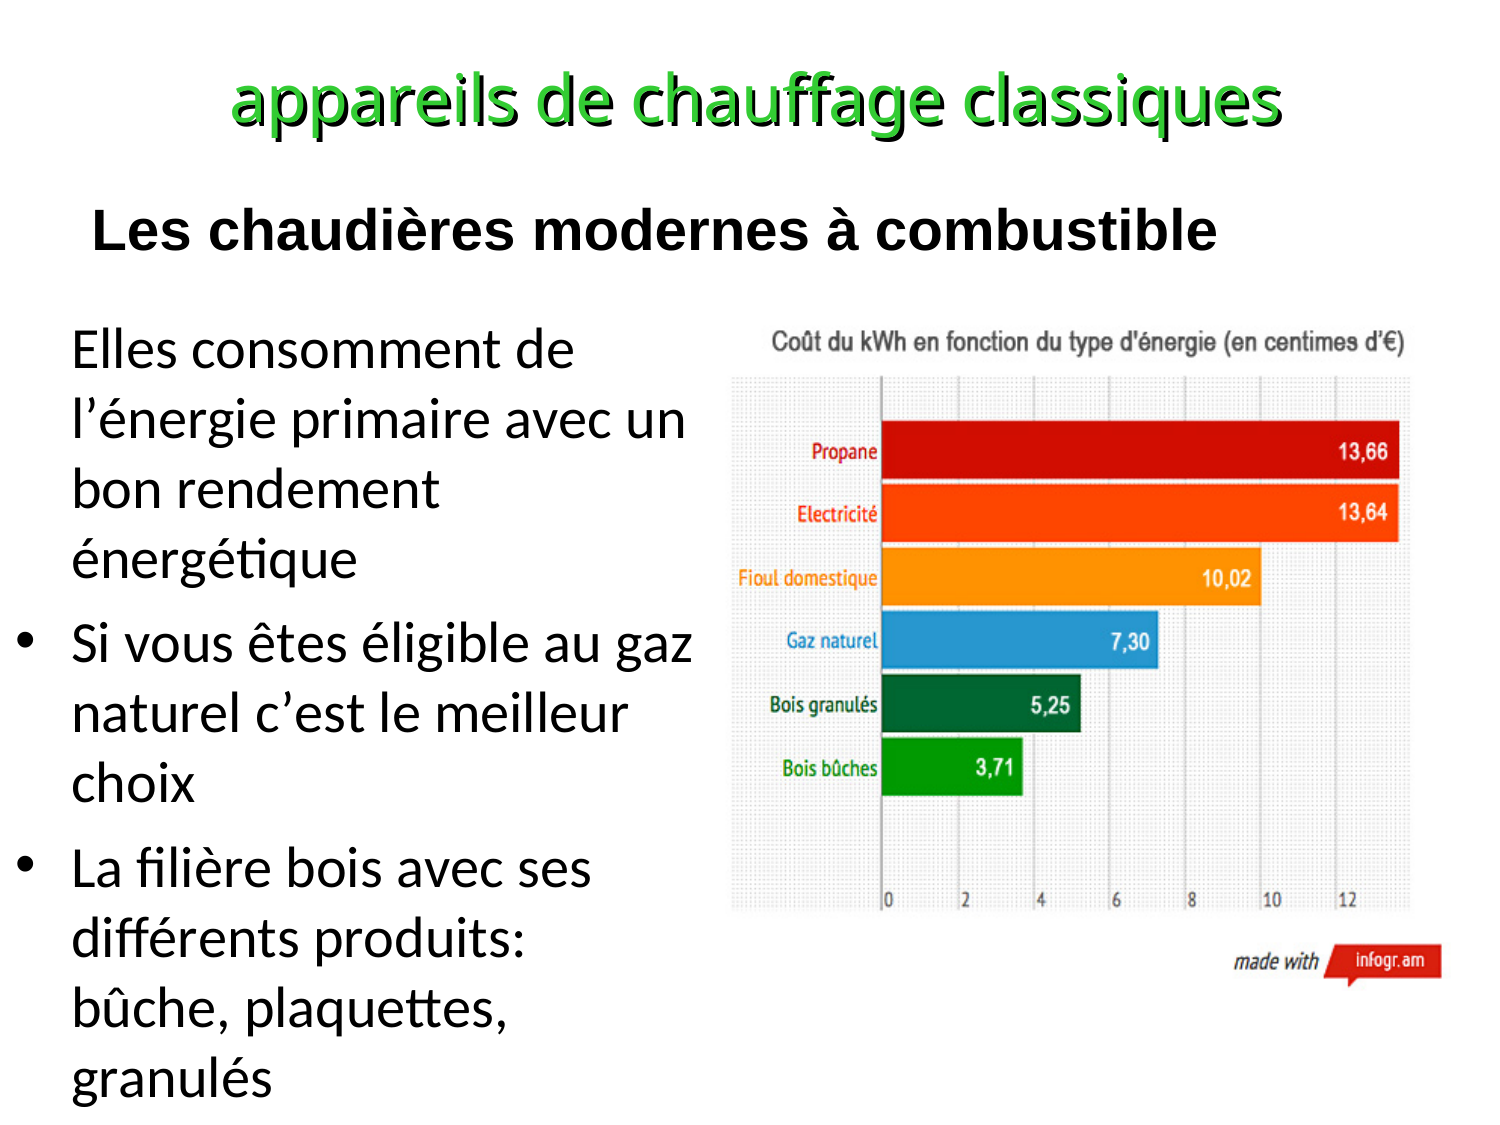

# appareils de chauffage classiques
Les chaudières modernes à combustible
	Elles consomment de l’énergie primaire avec un bon rendement énergétique
Si vous êtes éligible au gaz naturel c’est le meilleur choix
La filière bois avec ses différents produits: bûche, plaquettes, granulés